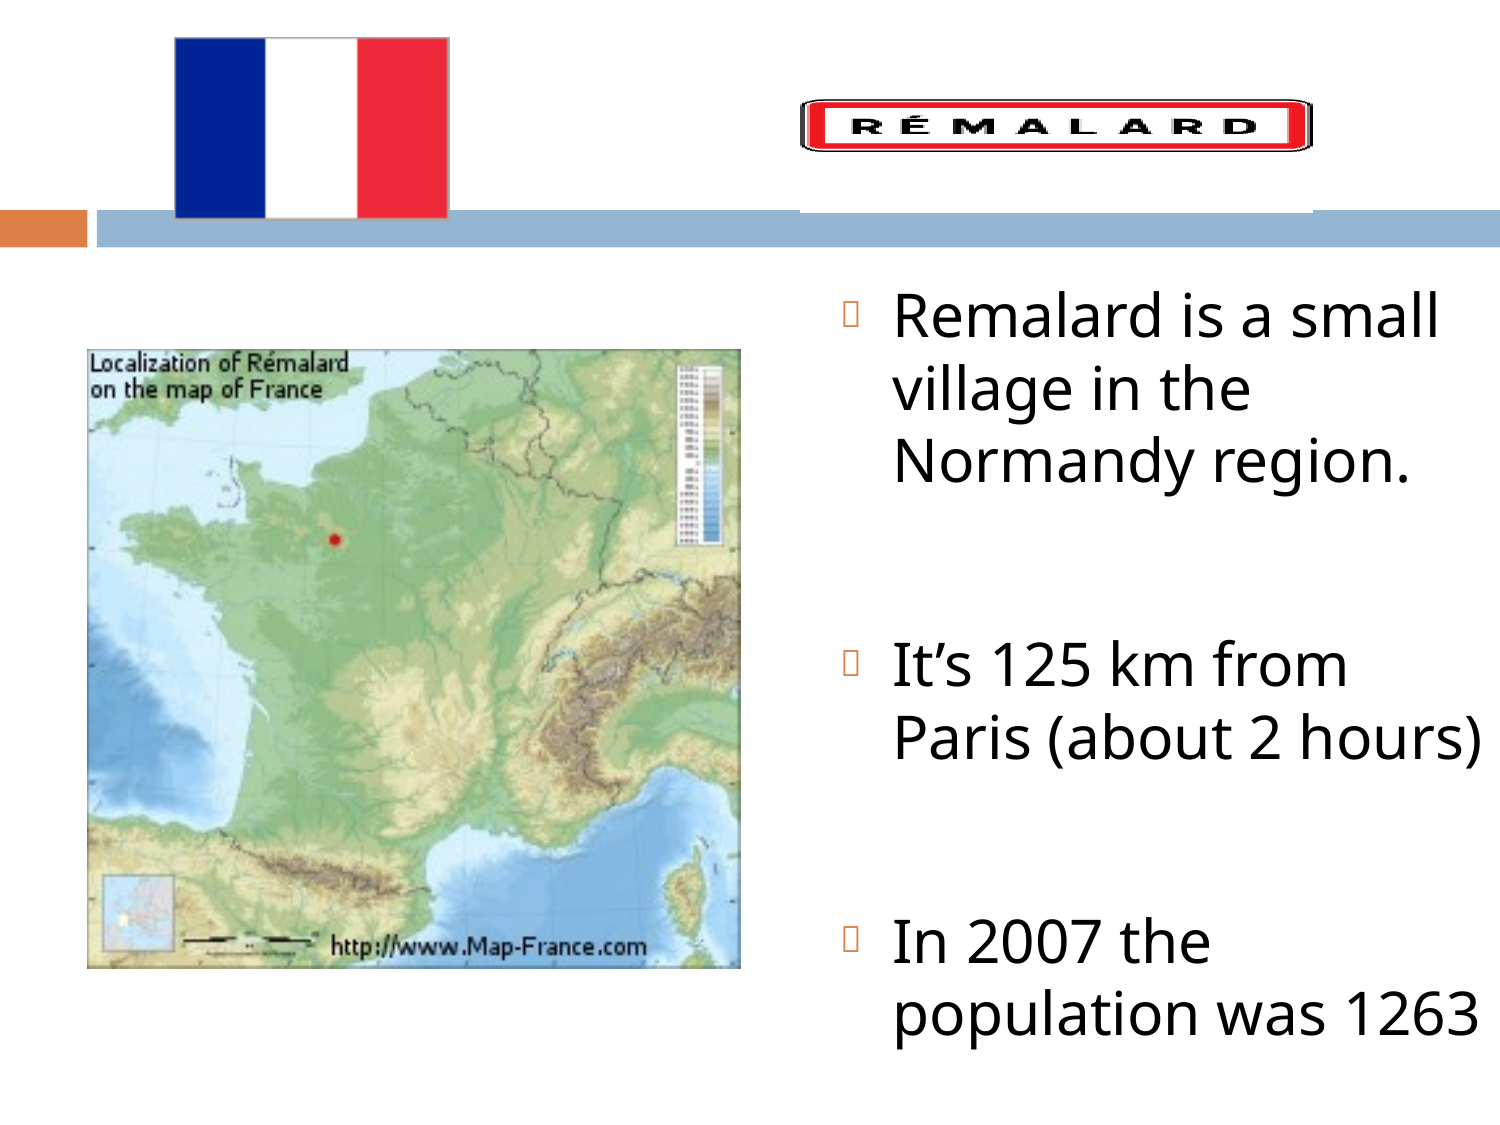

#
Remalard is a small village in the Normandy region.
It’s 125 km from Paris (about 2 hours)
In 2007 the population was 1263